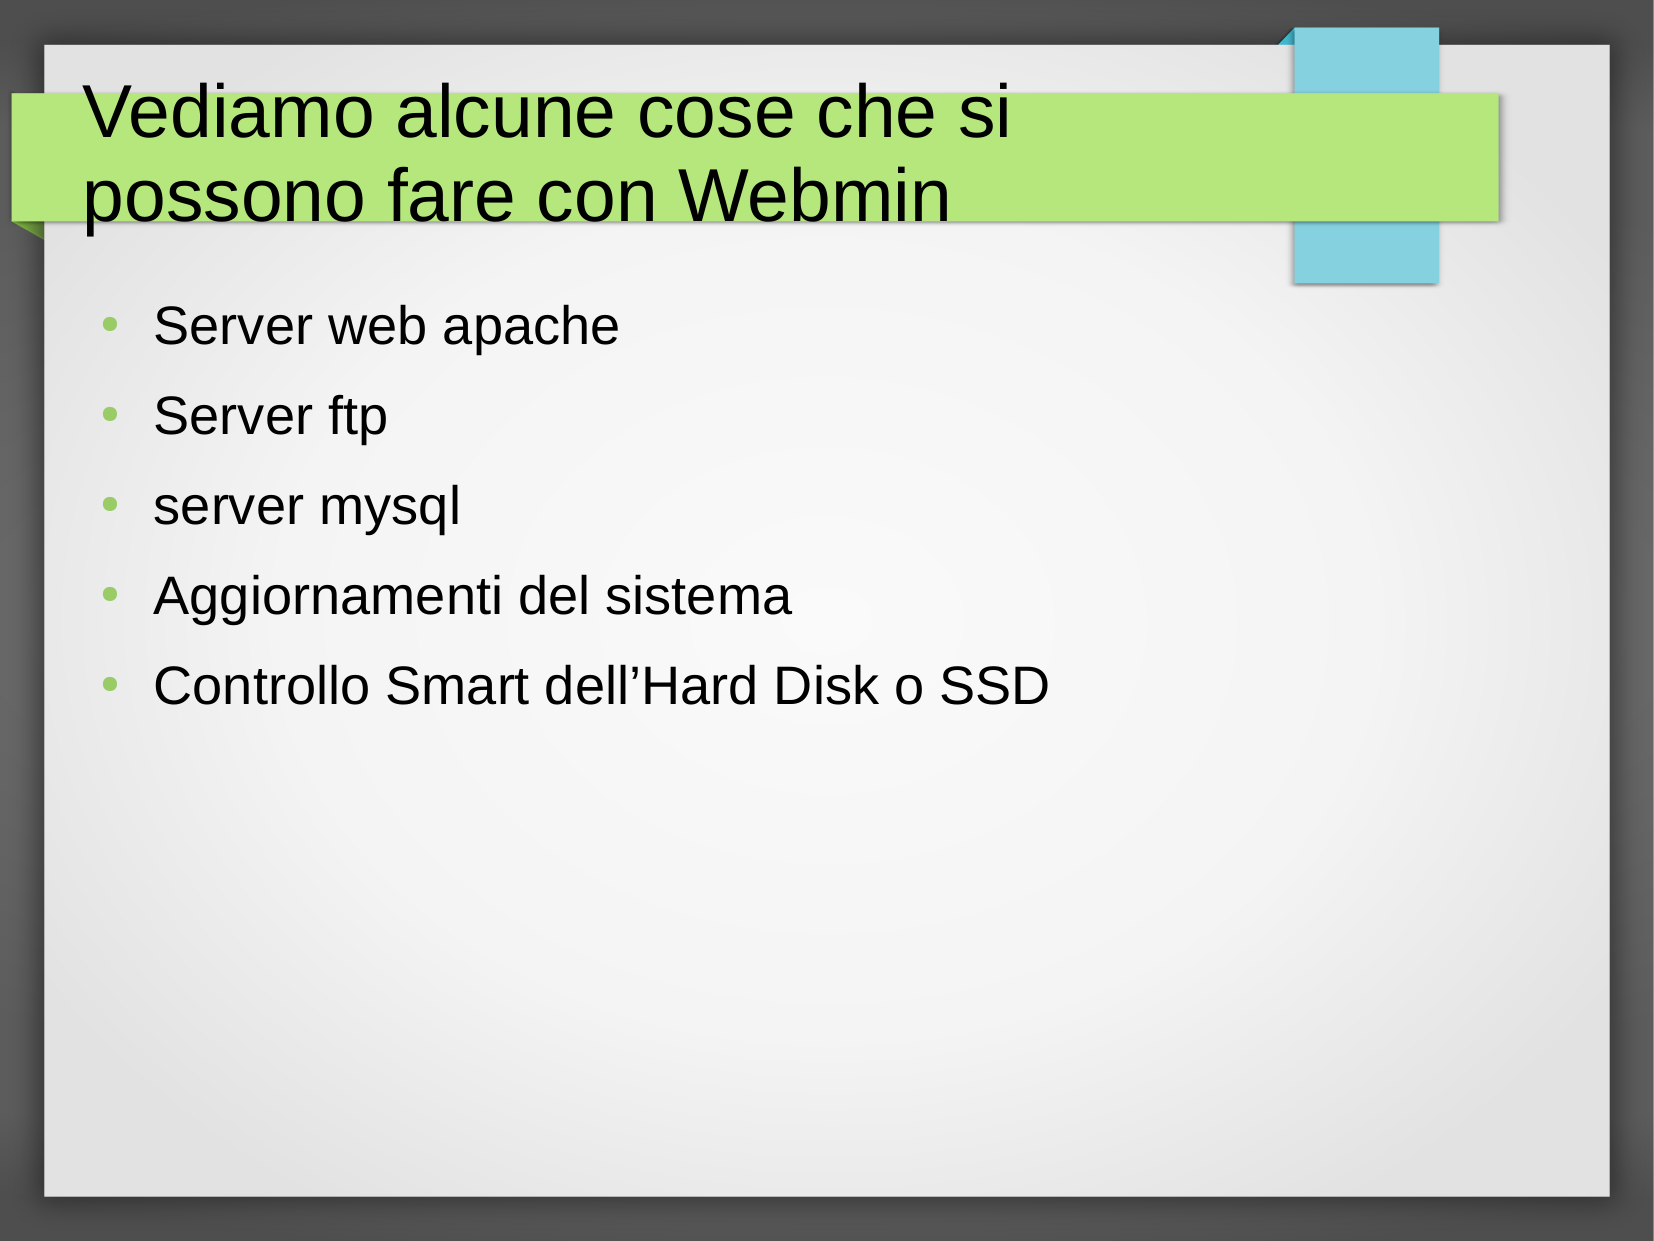

# Vediamo alcune cose che si possono fare con Webmin
Server web apache
Server ftp
server mysql
Aggiornamenti del sistema
Controllo Smart dell’Hard Disk o SSD